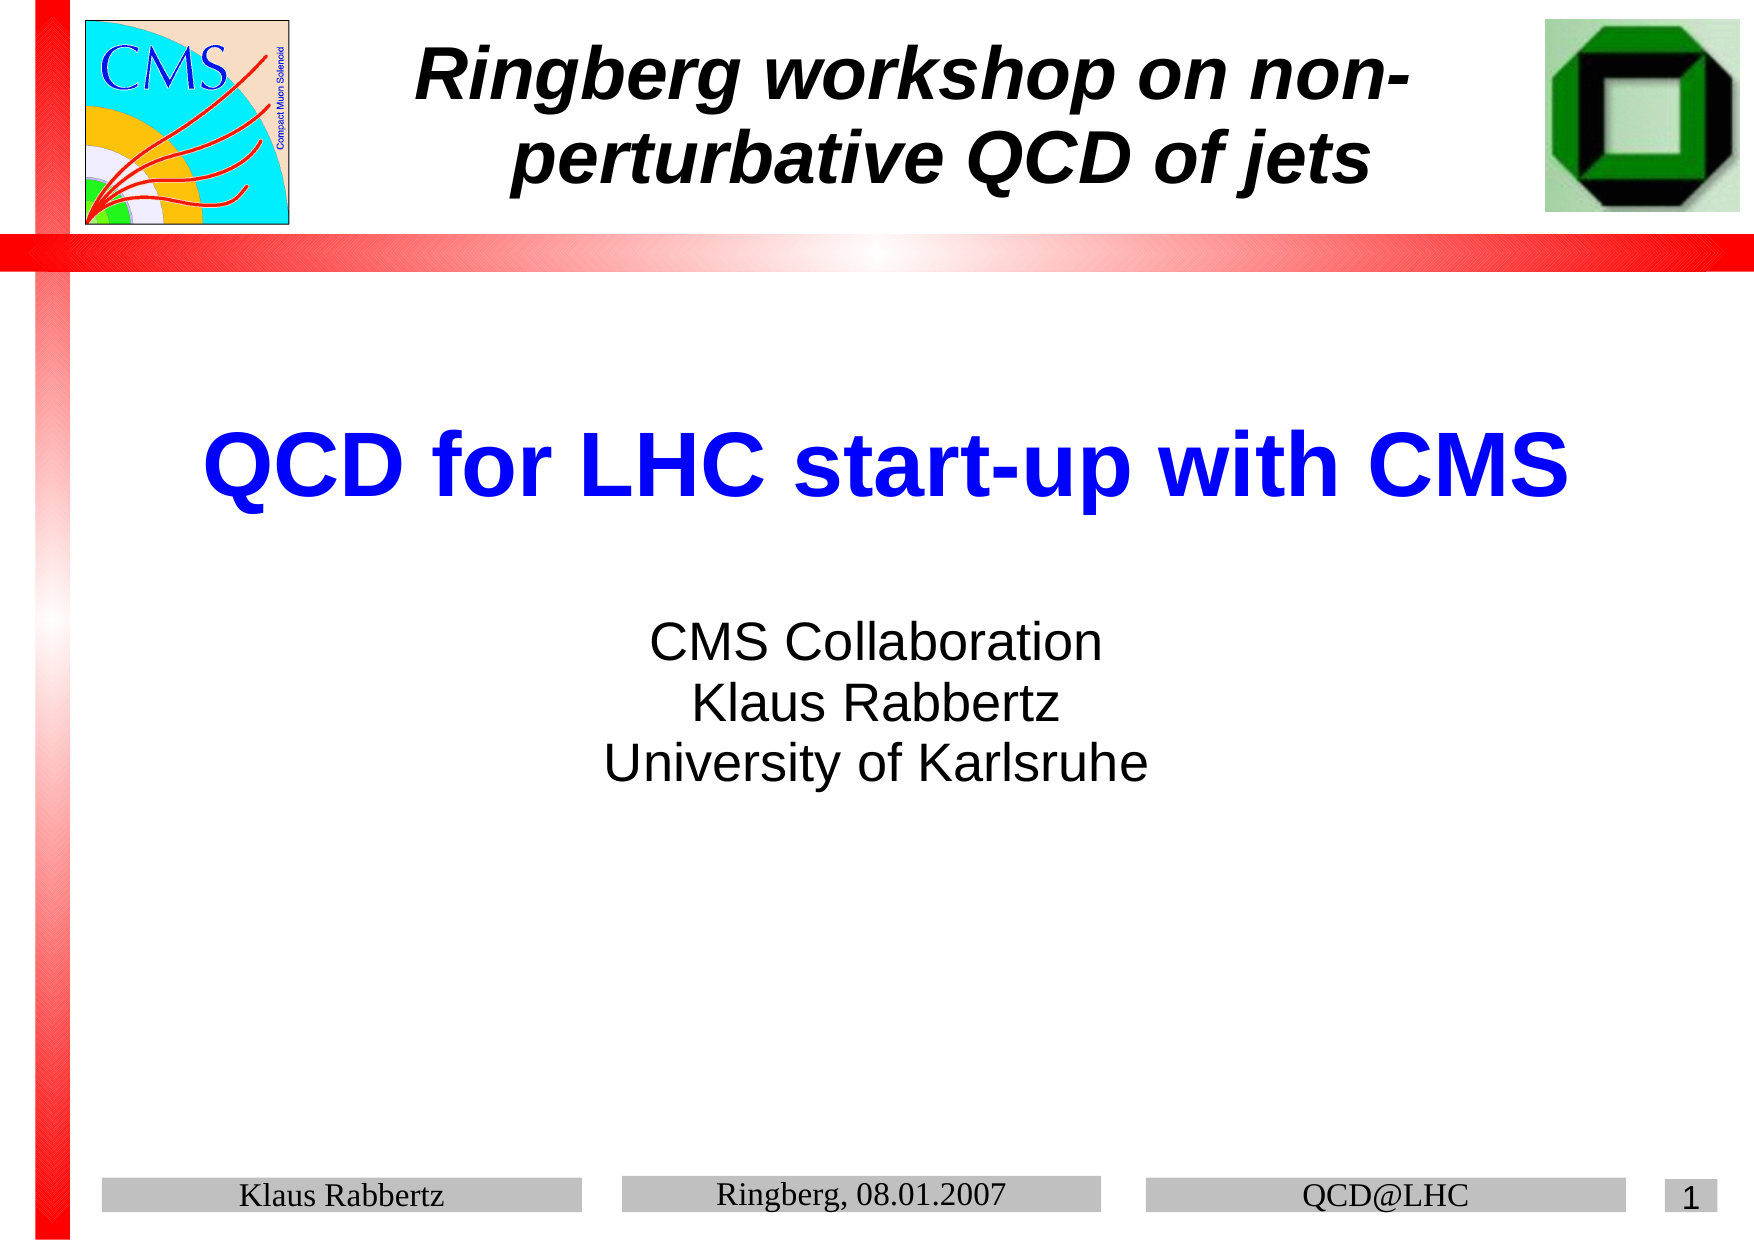

# Ringberg workshop on non-perturbative QCD of jets
QCD for LHC start-up with CMS
CMS Collaboration
Klaus Rabbertz
University of Karlsruhe